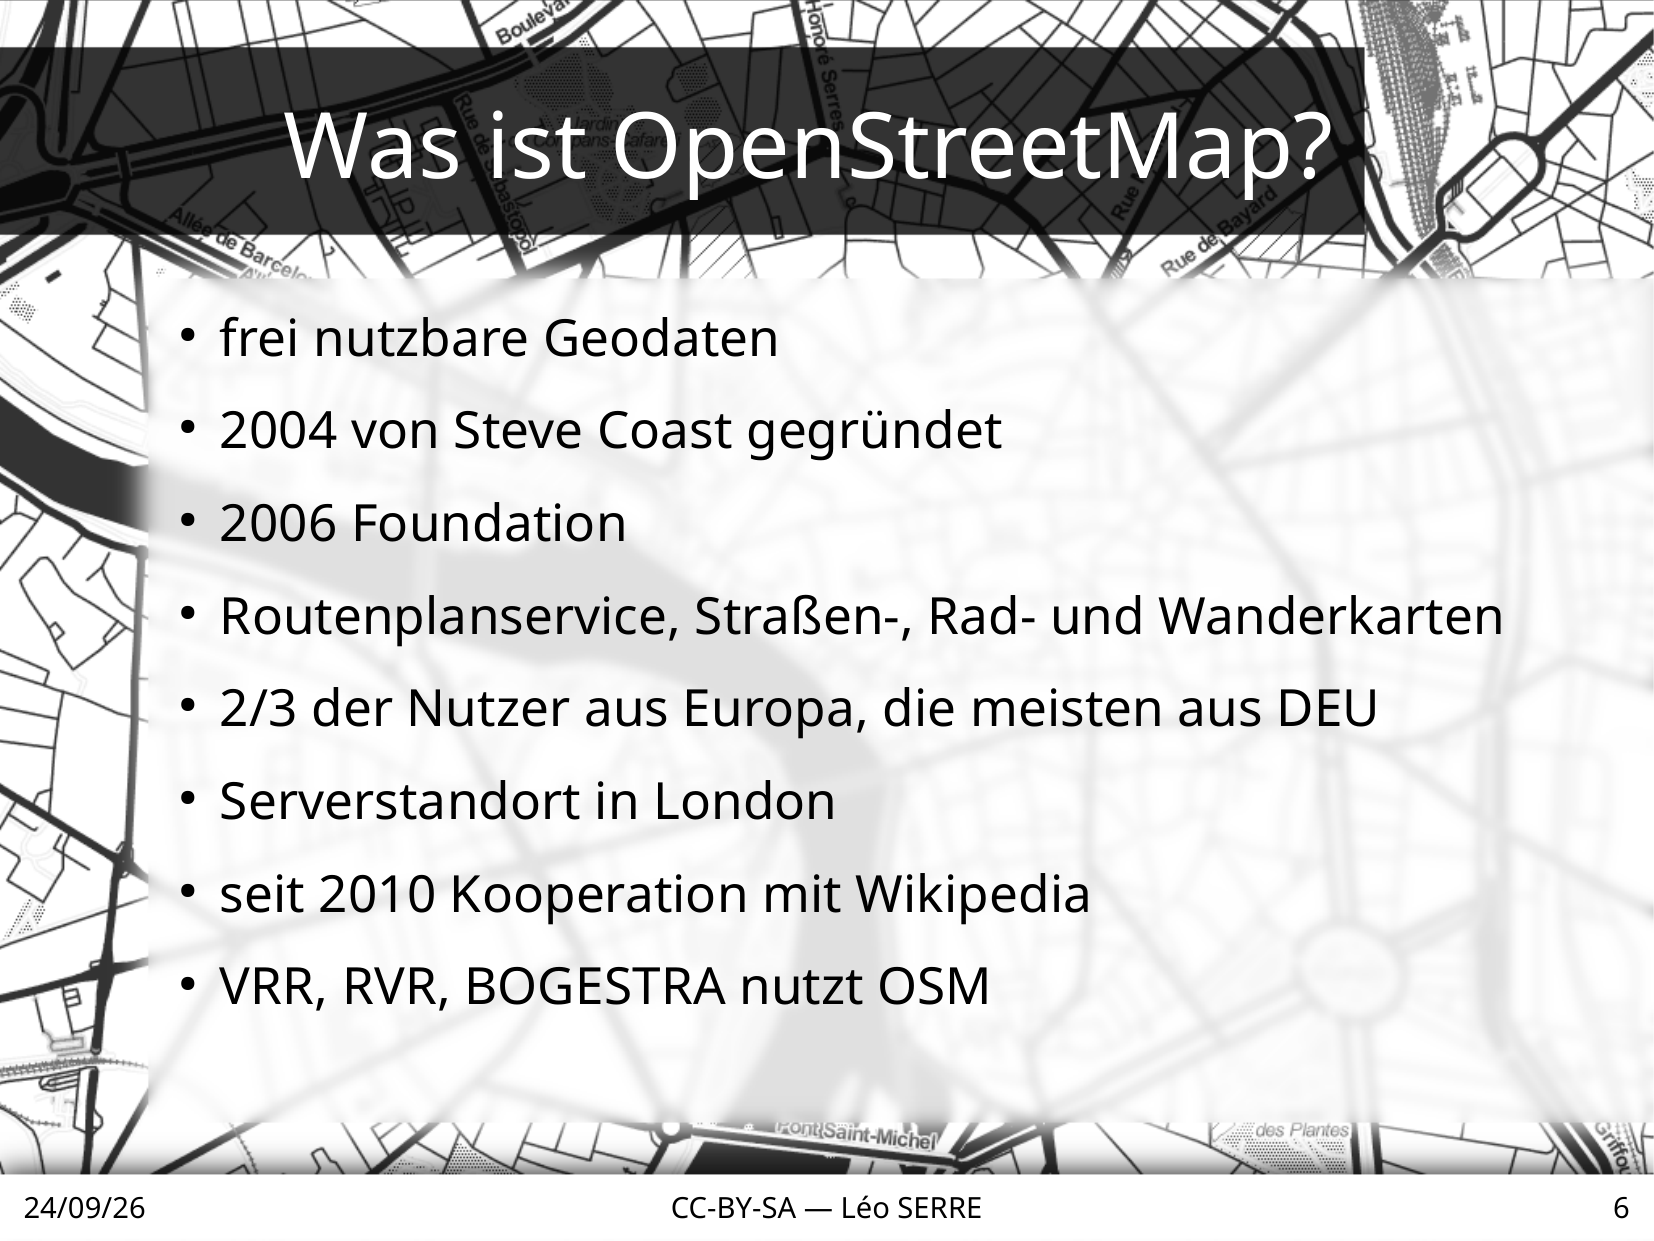

# Was ist OpenStreetMap?
frei nutzbare Geodaten
2004 von Steve Coast gegründet
2006 Foundation
Routenplanservice, Straßen-, Rad- und Wanderkarten
2/3 der Nutzer aus Europa, die meisten aus DEU
Serverstandort in London
seit 2010 Kooperation mit Wikipedia
VRR, RVR, BOGESTRA nutzt OSM
CC-BY-SA — Léo SERRE
6